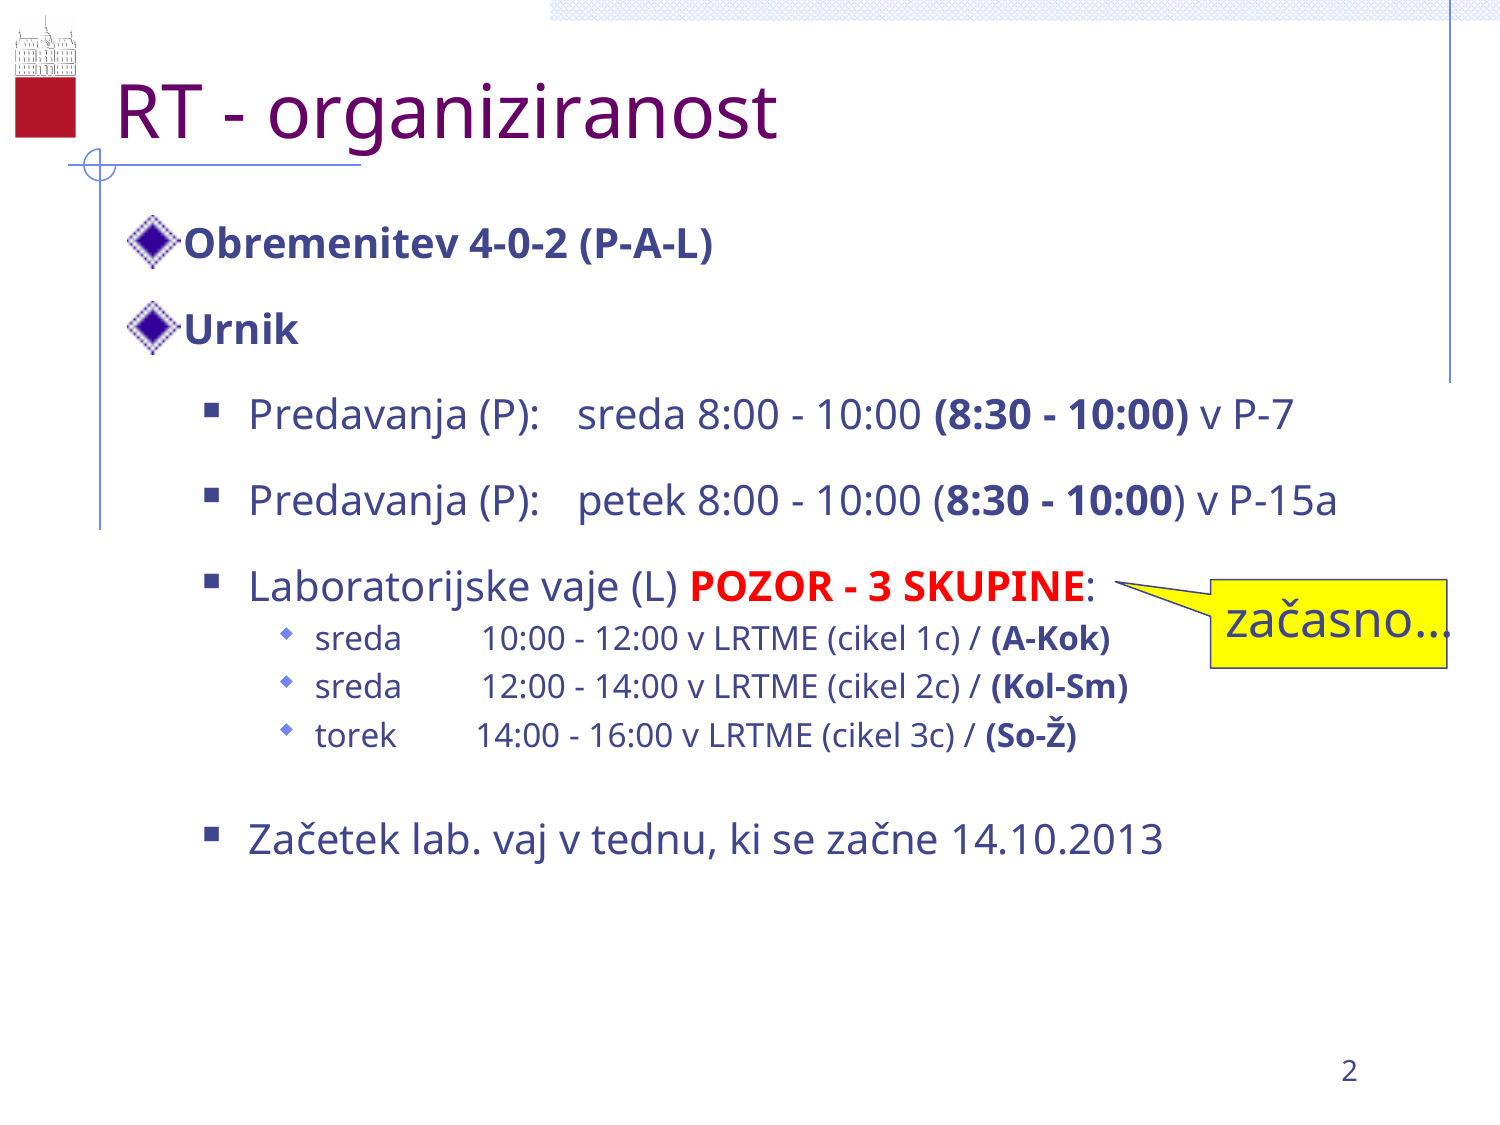

# RT - organiziranost
Obremenitev 4-0-2 (P-A-L)
Urnik
Predavanja (P):	sreda 8:00 - 10:00 (8:30 - 10:00) v P-7
Predavanja (P):	petek 8:00 - 10:00 (8:30 - 10:00) v P-15a
Laboratorijske vaje (L) POZOR - 3 SKUPINE:
sreda 10:00 - 12:00 v LRTME (cikel 1c) / (A-Kok)
sreda 12:00 - 14:00 v LRTME (cikel 2c) / (Kol-Sm)
torek 14:00 - 16:00 v LRTME (cikel 3c) / (So-Ž)
Začetek lab. vaj v tednu, ki se začne 14.10.2013
začasno...